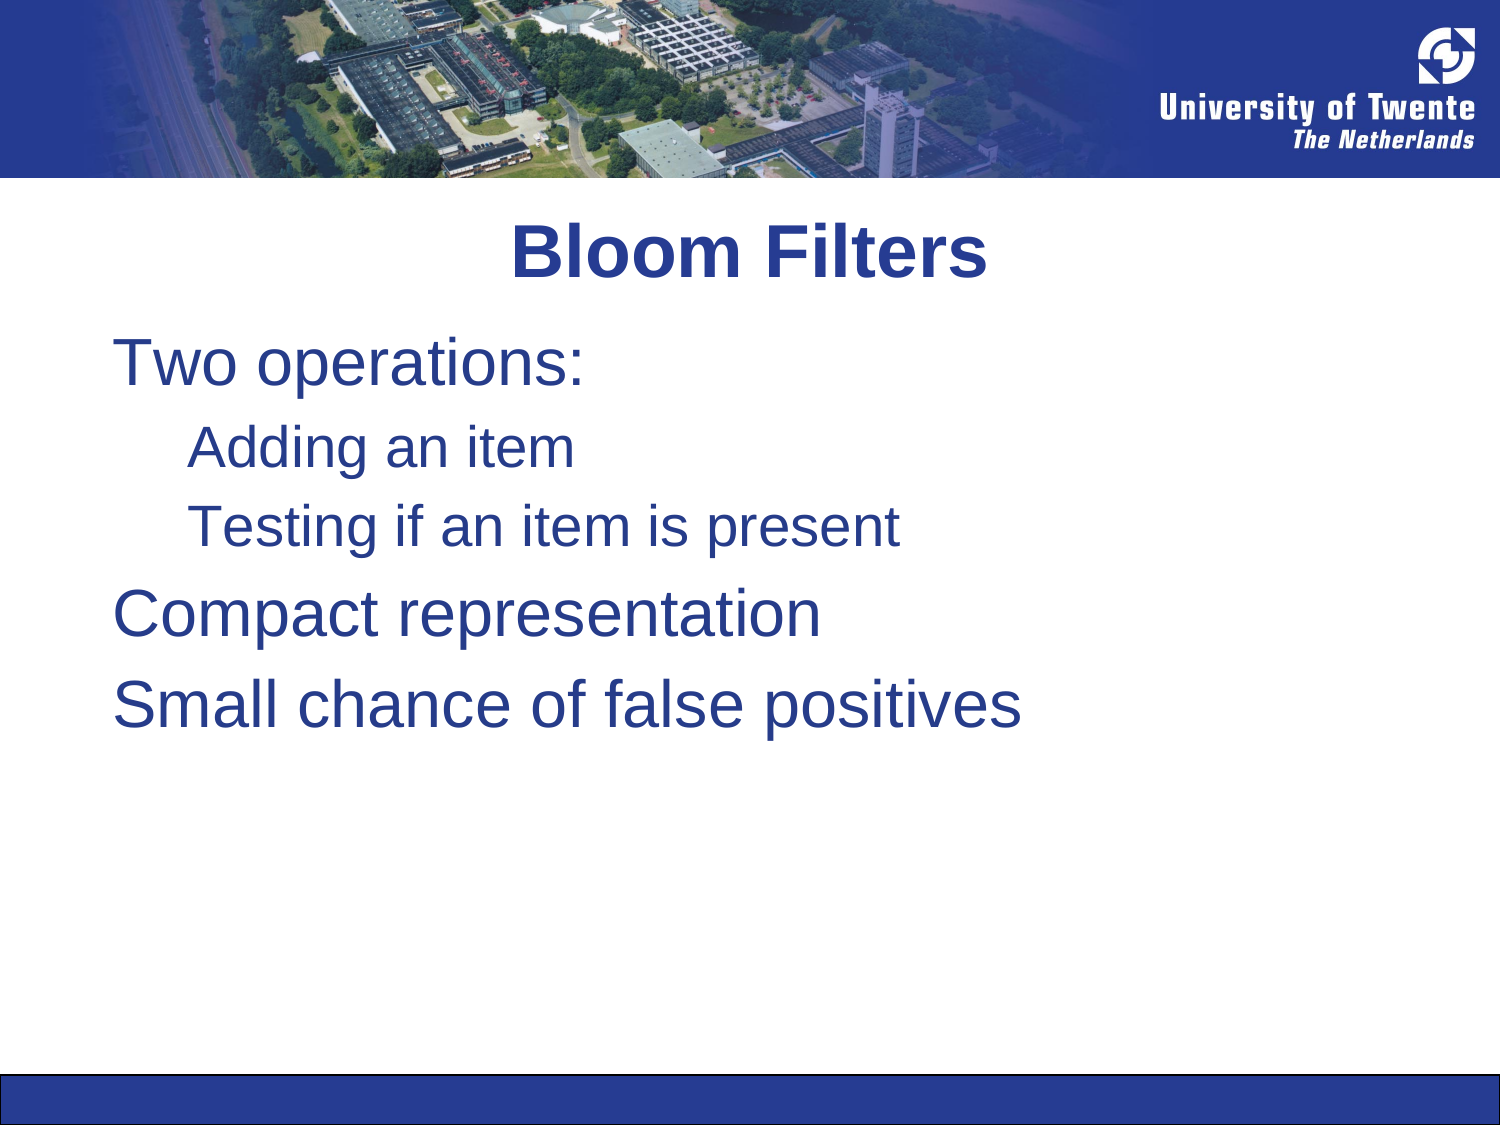

# Bloom Filters
Two operations:
Adding an item
Testing if an item is present
Compact representation
Small chance of false positives